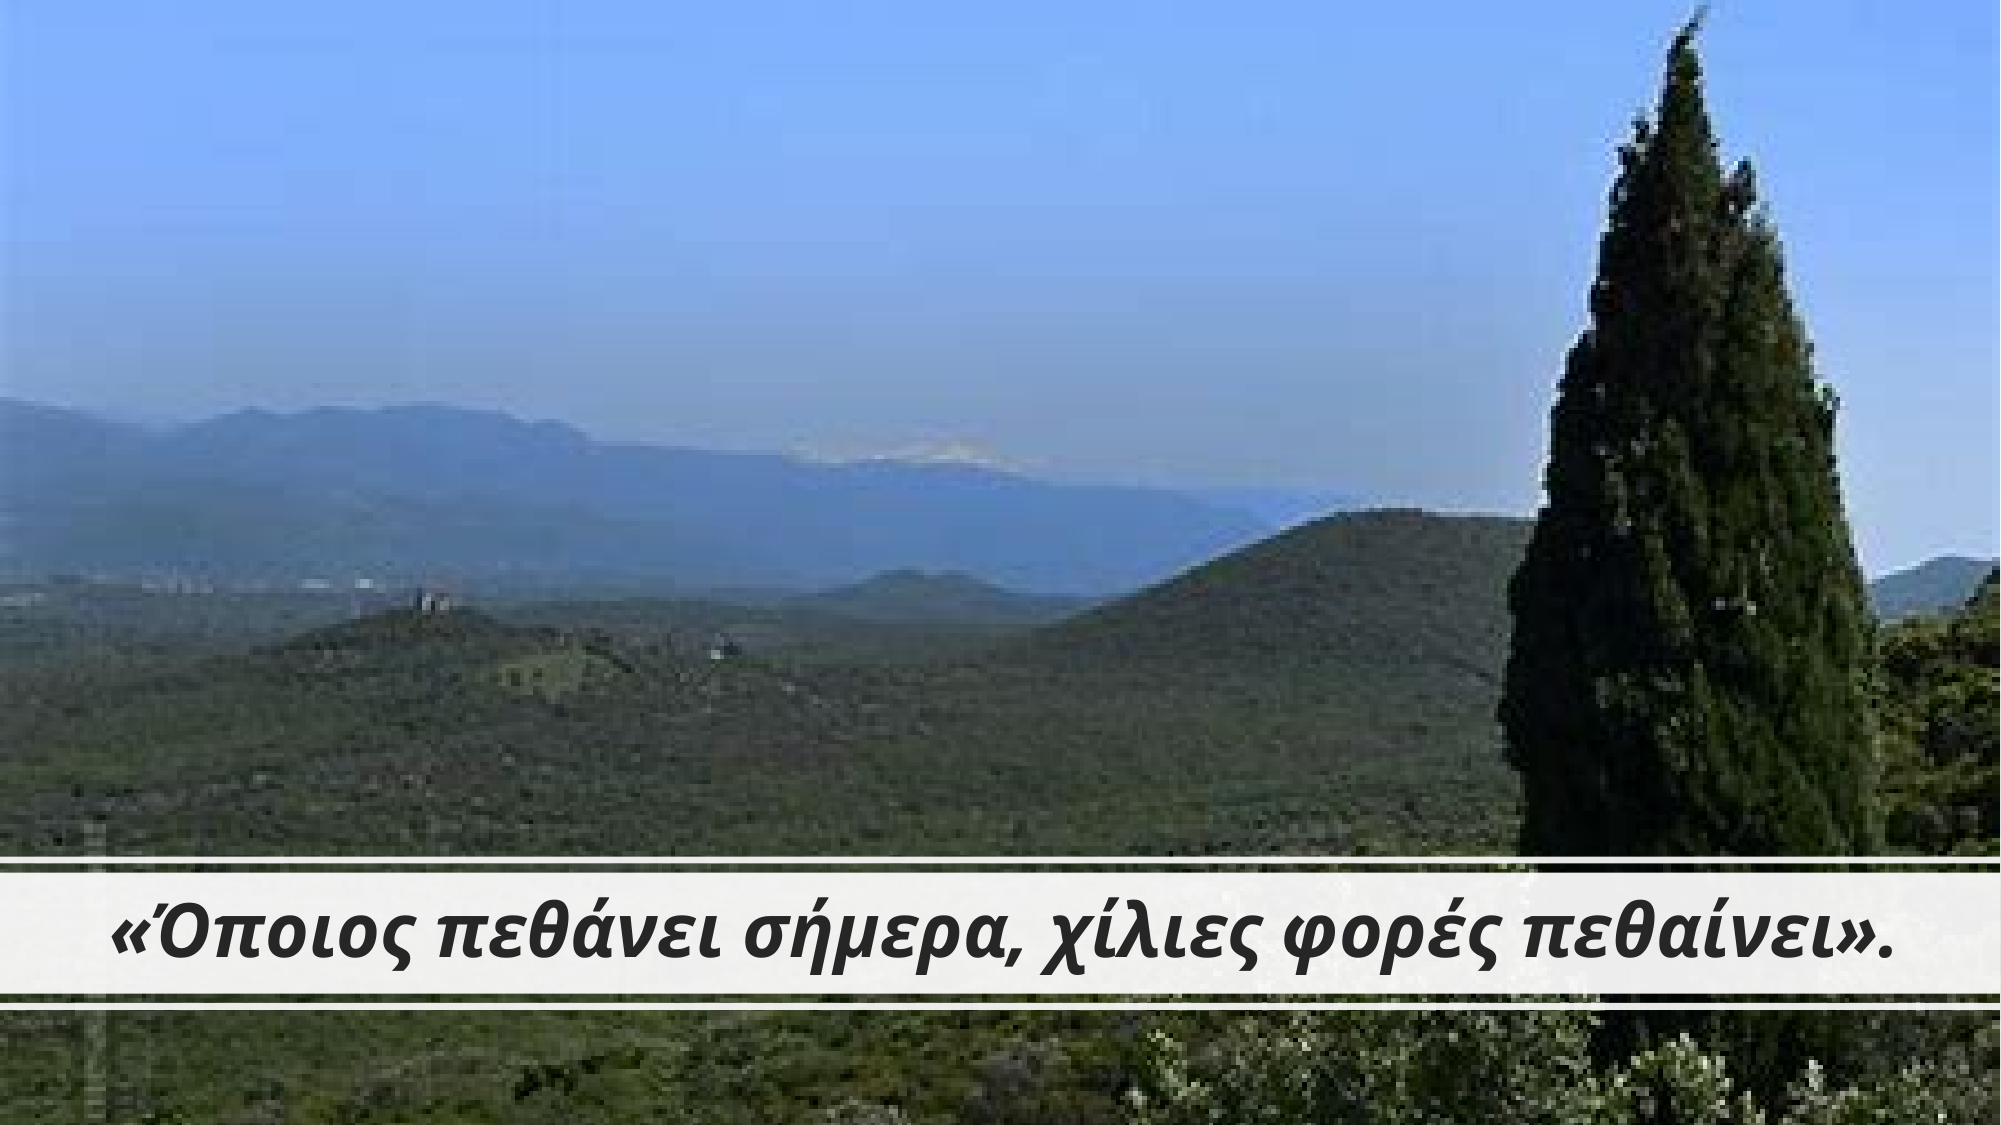

# «Όποιος πεθάνει σήμερα, χίλιες φορές πεθαίνει».